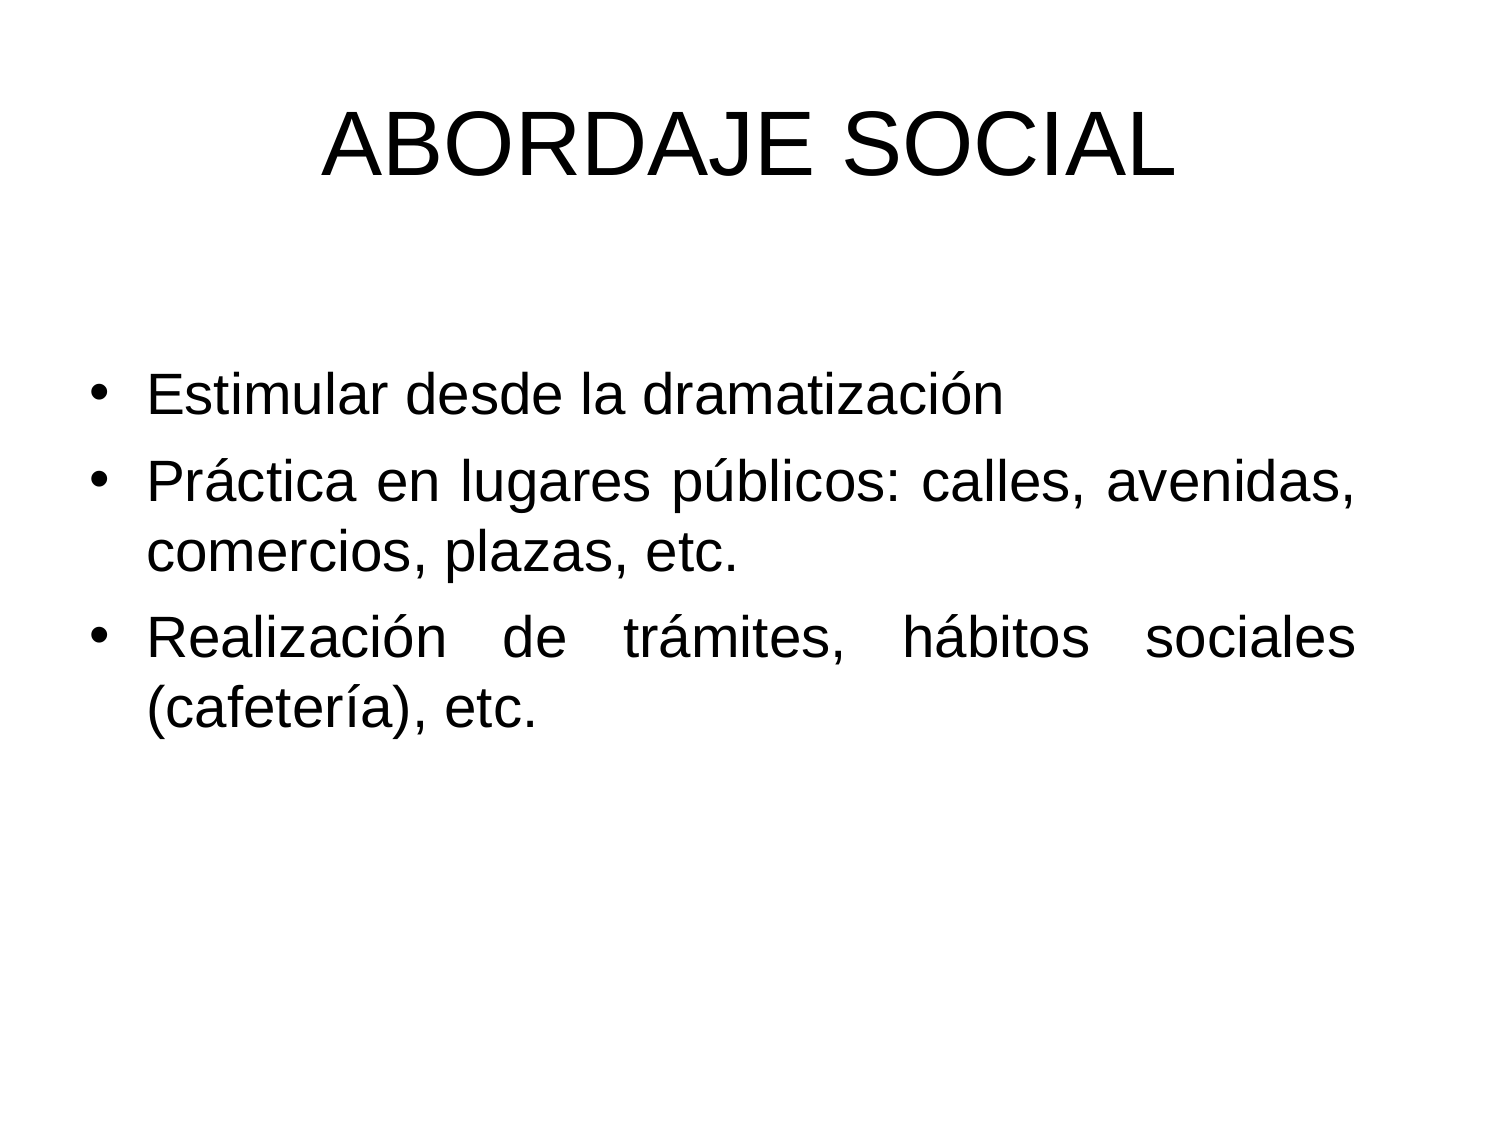

# ABORDAJE SOCIAL
Estimular desde la dramatización
Práctica en lugares públicos: calles, avenidas, comercios, plazas, etc.
Realización de trámites, hábitos sociales (cafetería), etc.